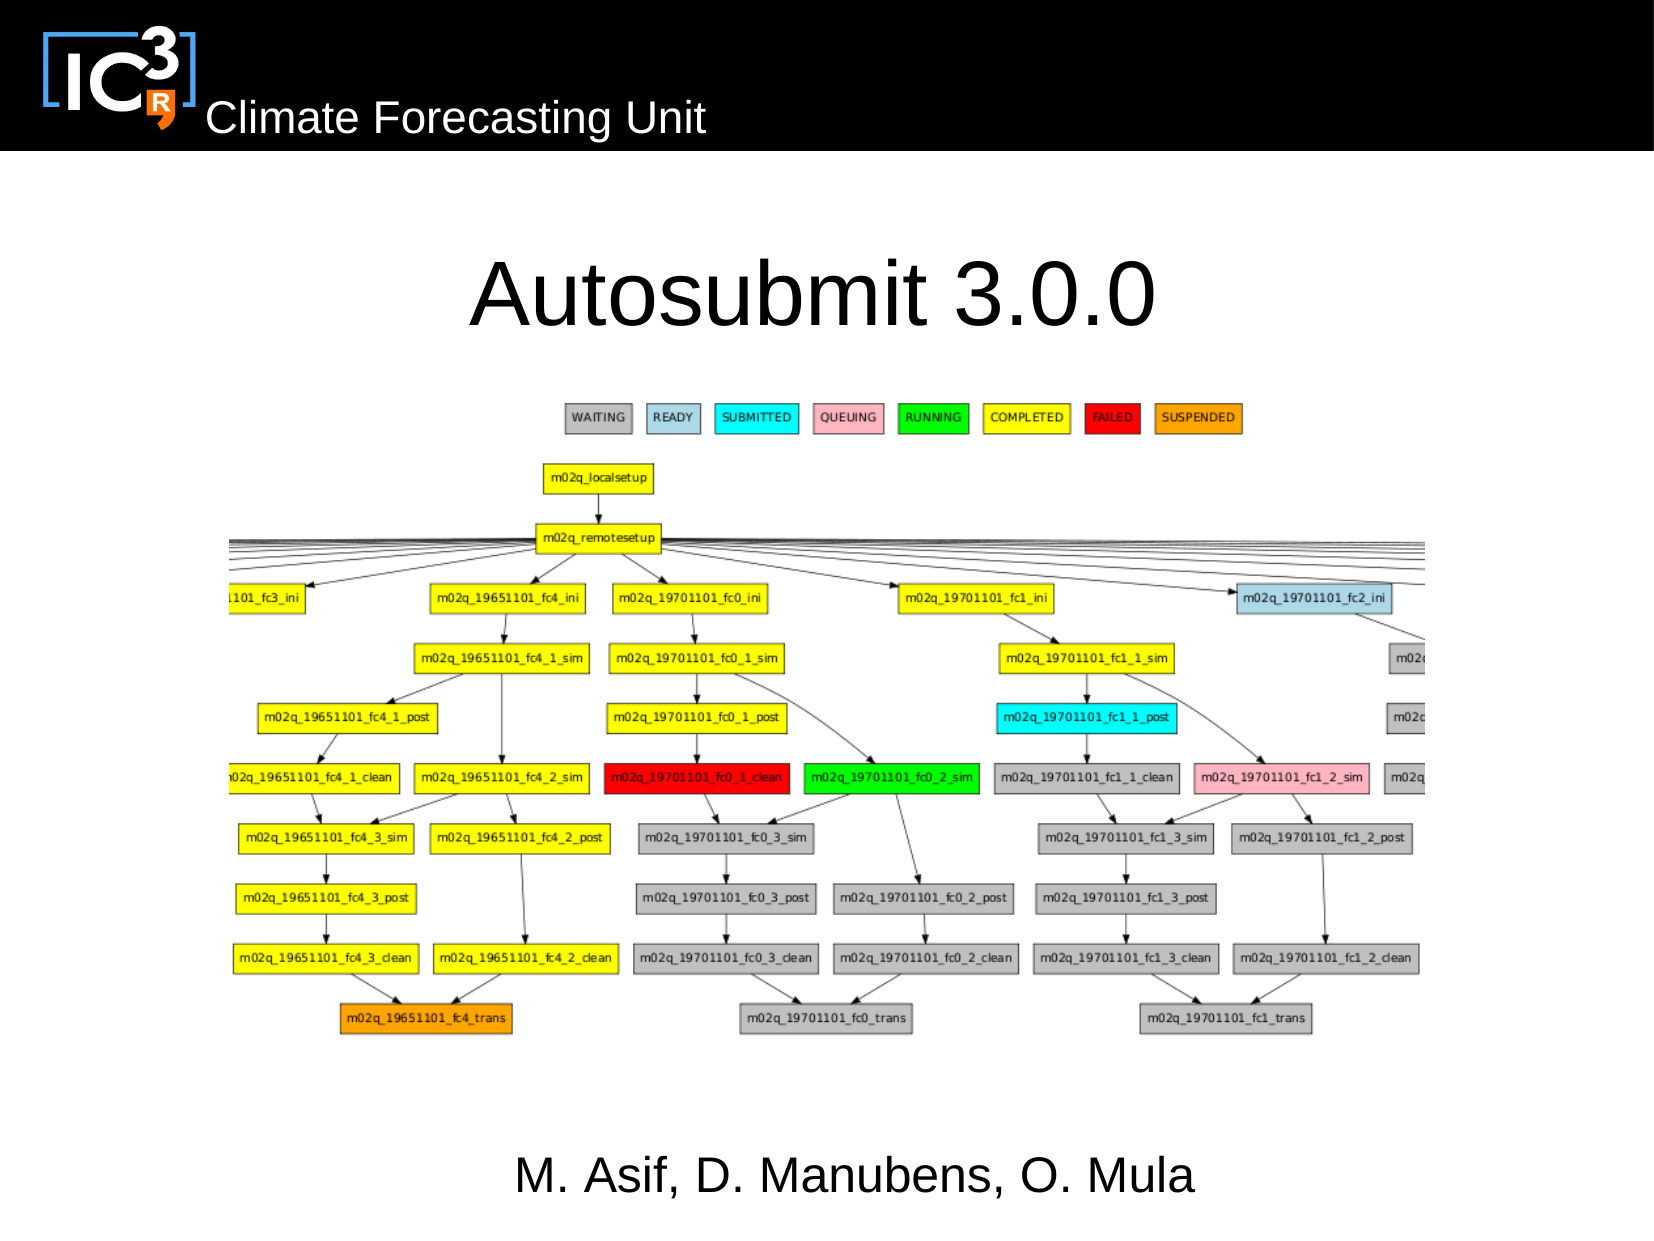

# Autosubmit 3.0.0
M. Asif, D. Manubens, O. Mula